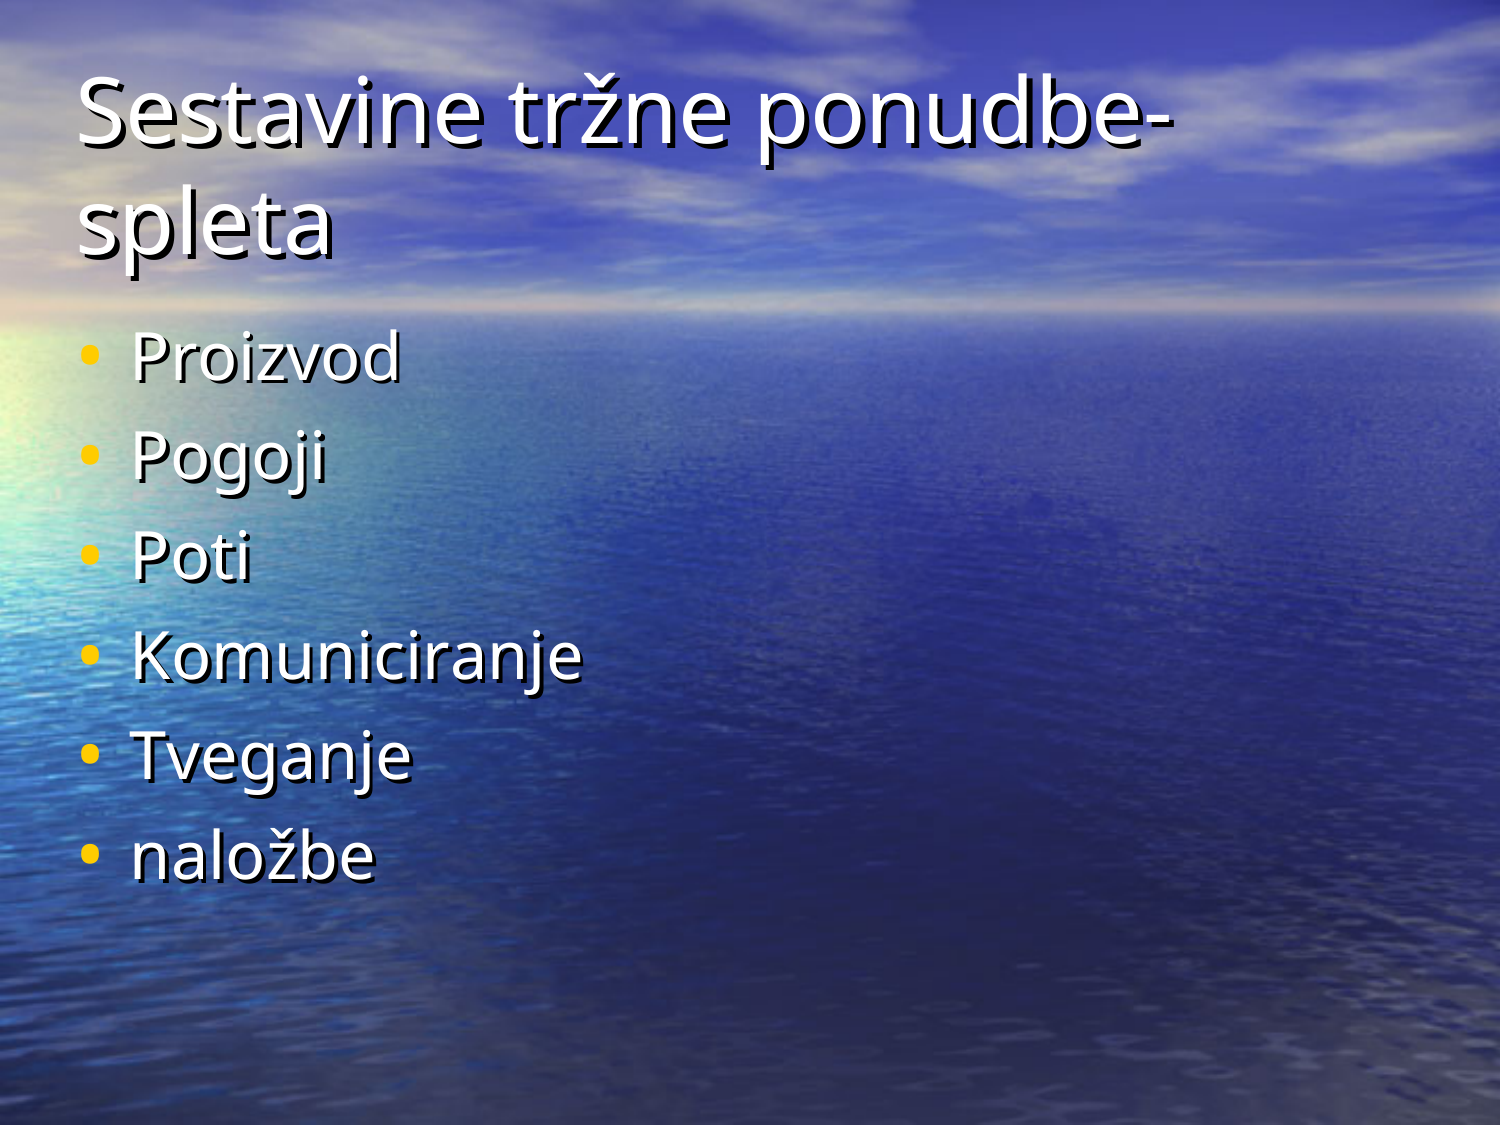

# Sestavine tržne ponudbe- spleta
Proizvod
Pogoji
Poti
Komuniciranje
Tveganje
naložbe